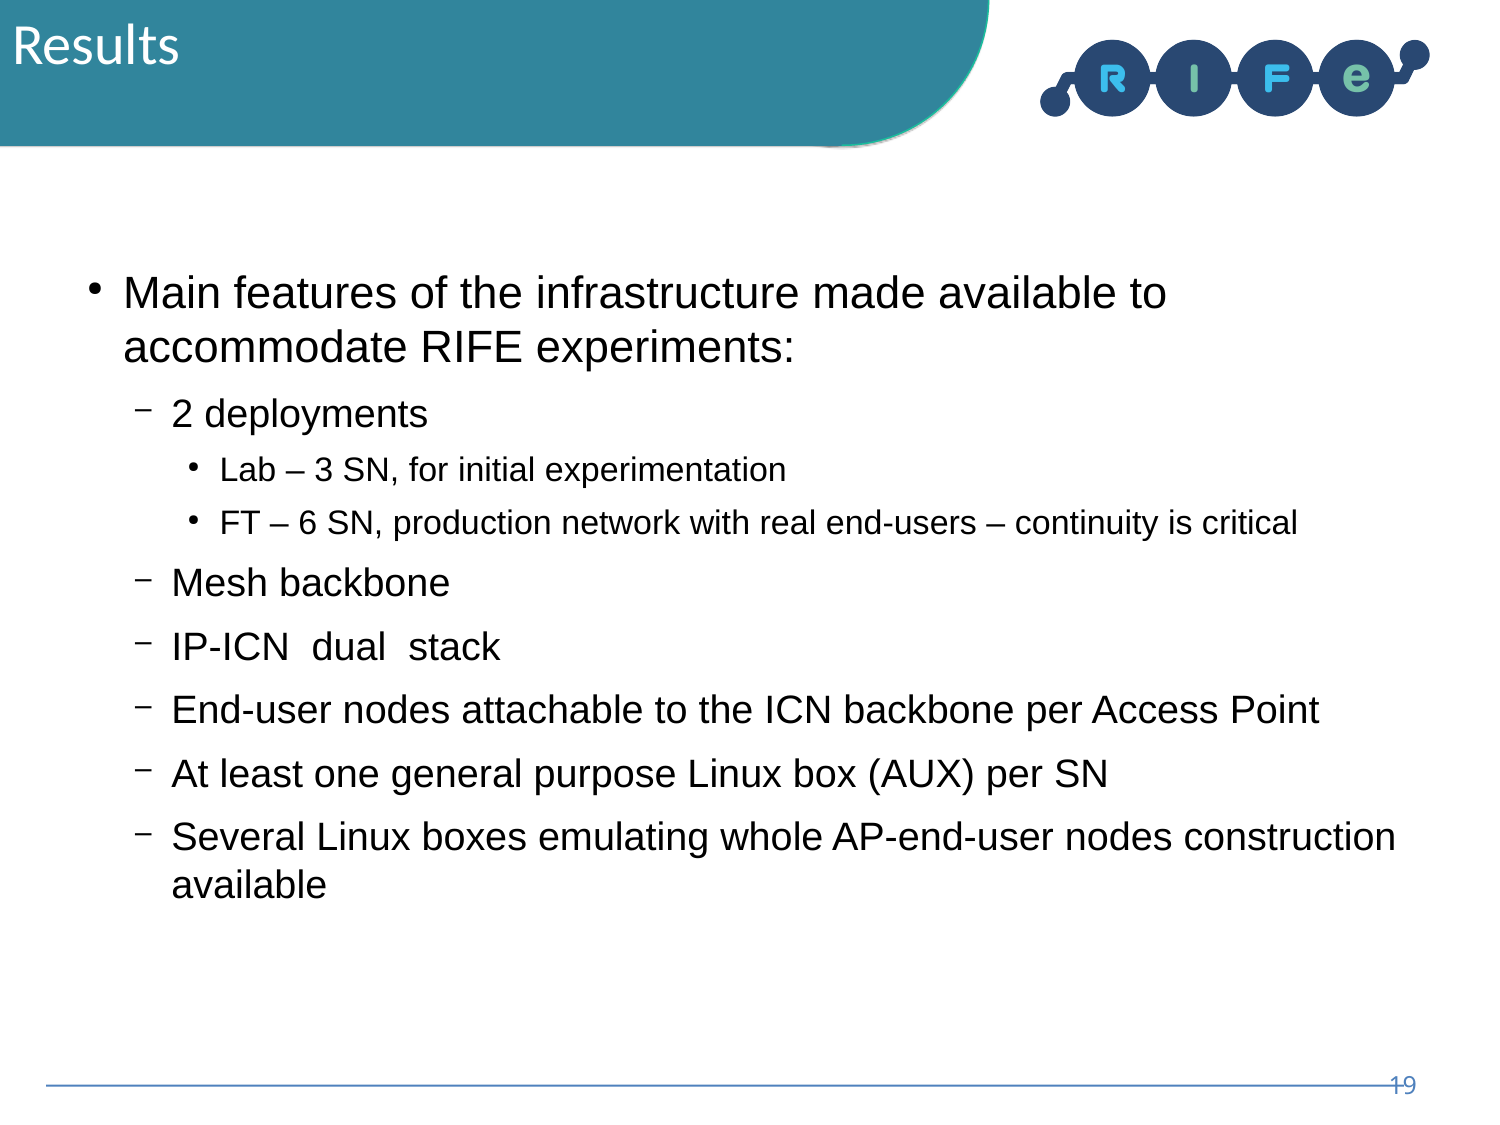

Results
# Main features of the infrastructure made available to accommodate RIFE experiments:
2 deployments
Lab – 3 SN, for initial experimentation
FT – 6 SN, production network with real end-users – continuity is critical
Mesh backbone
IP-ICN dual stack
End-user nodes attachable to the ICN backbone per Access Point
At least one general purpose Linux box (AUX) per SN
Several Linux boxes emulating whole AP-end-user nodes construction available